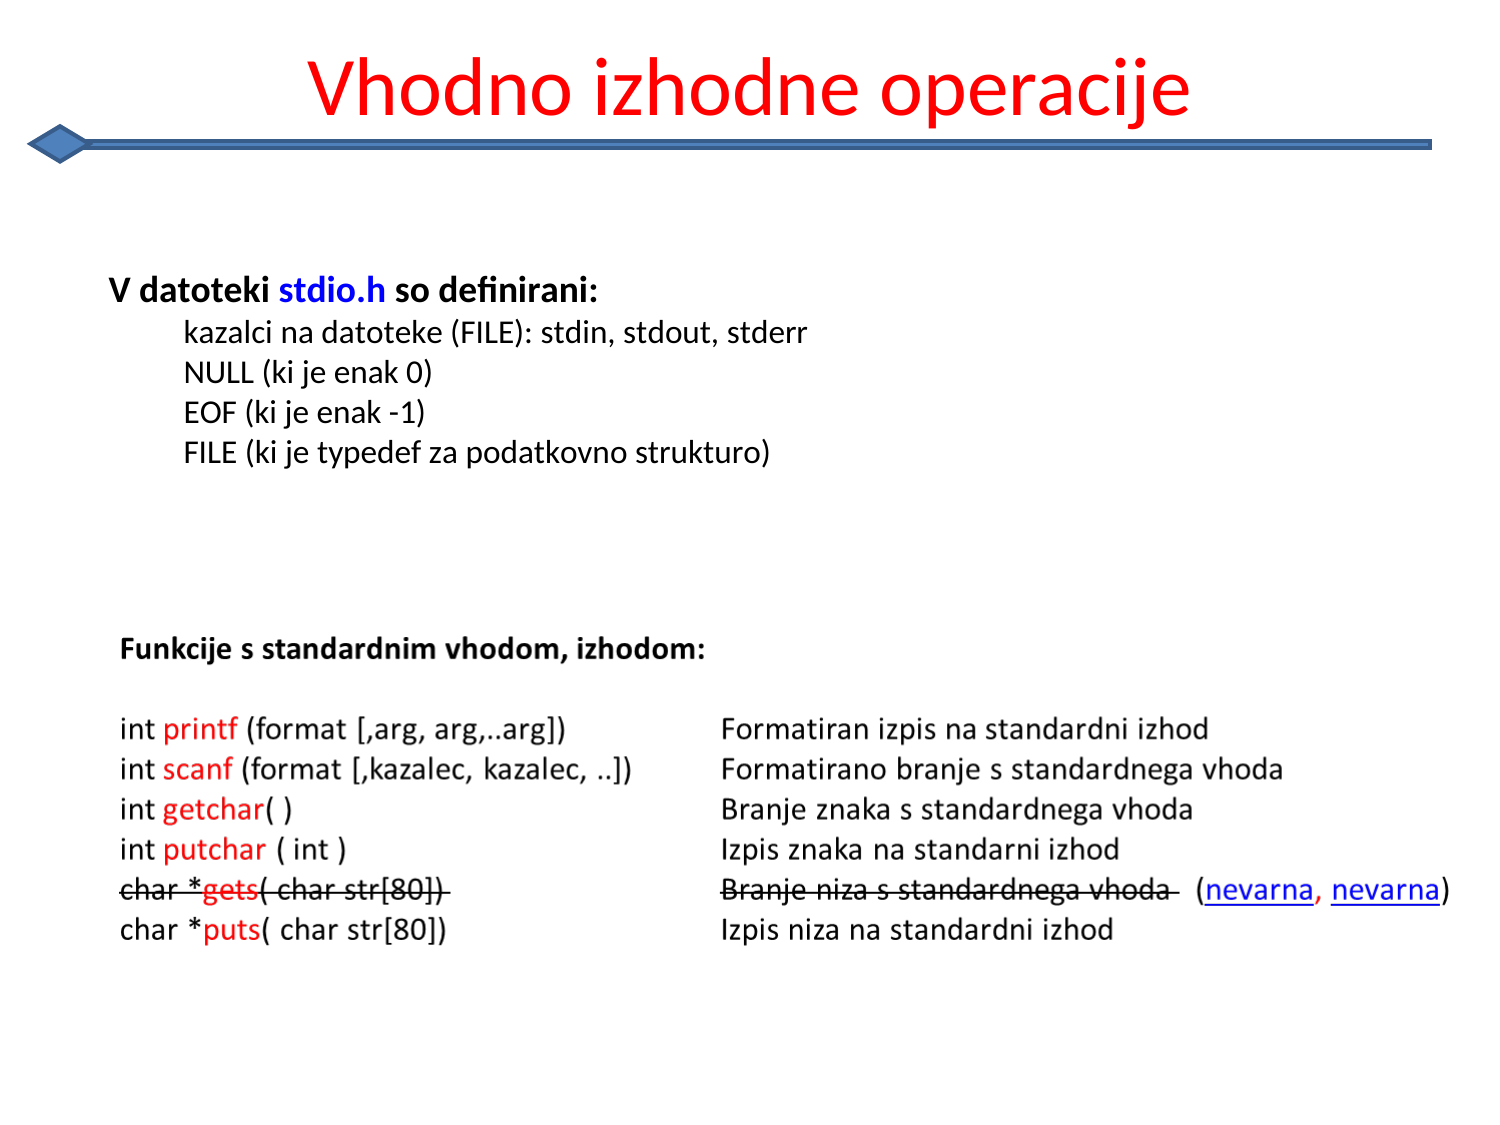

# Vhodno izhodne operacije
V datoteki stdio.h so definirani:
kazalci na datoteke (FILE): stdin, stdout, stderr
NULL (ki je enak 0)
EOF (ki je enak -1)
FILE (ki je typedef za podatkovno strukturo)